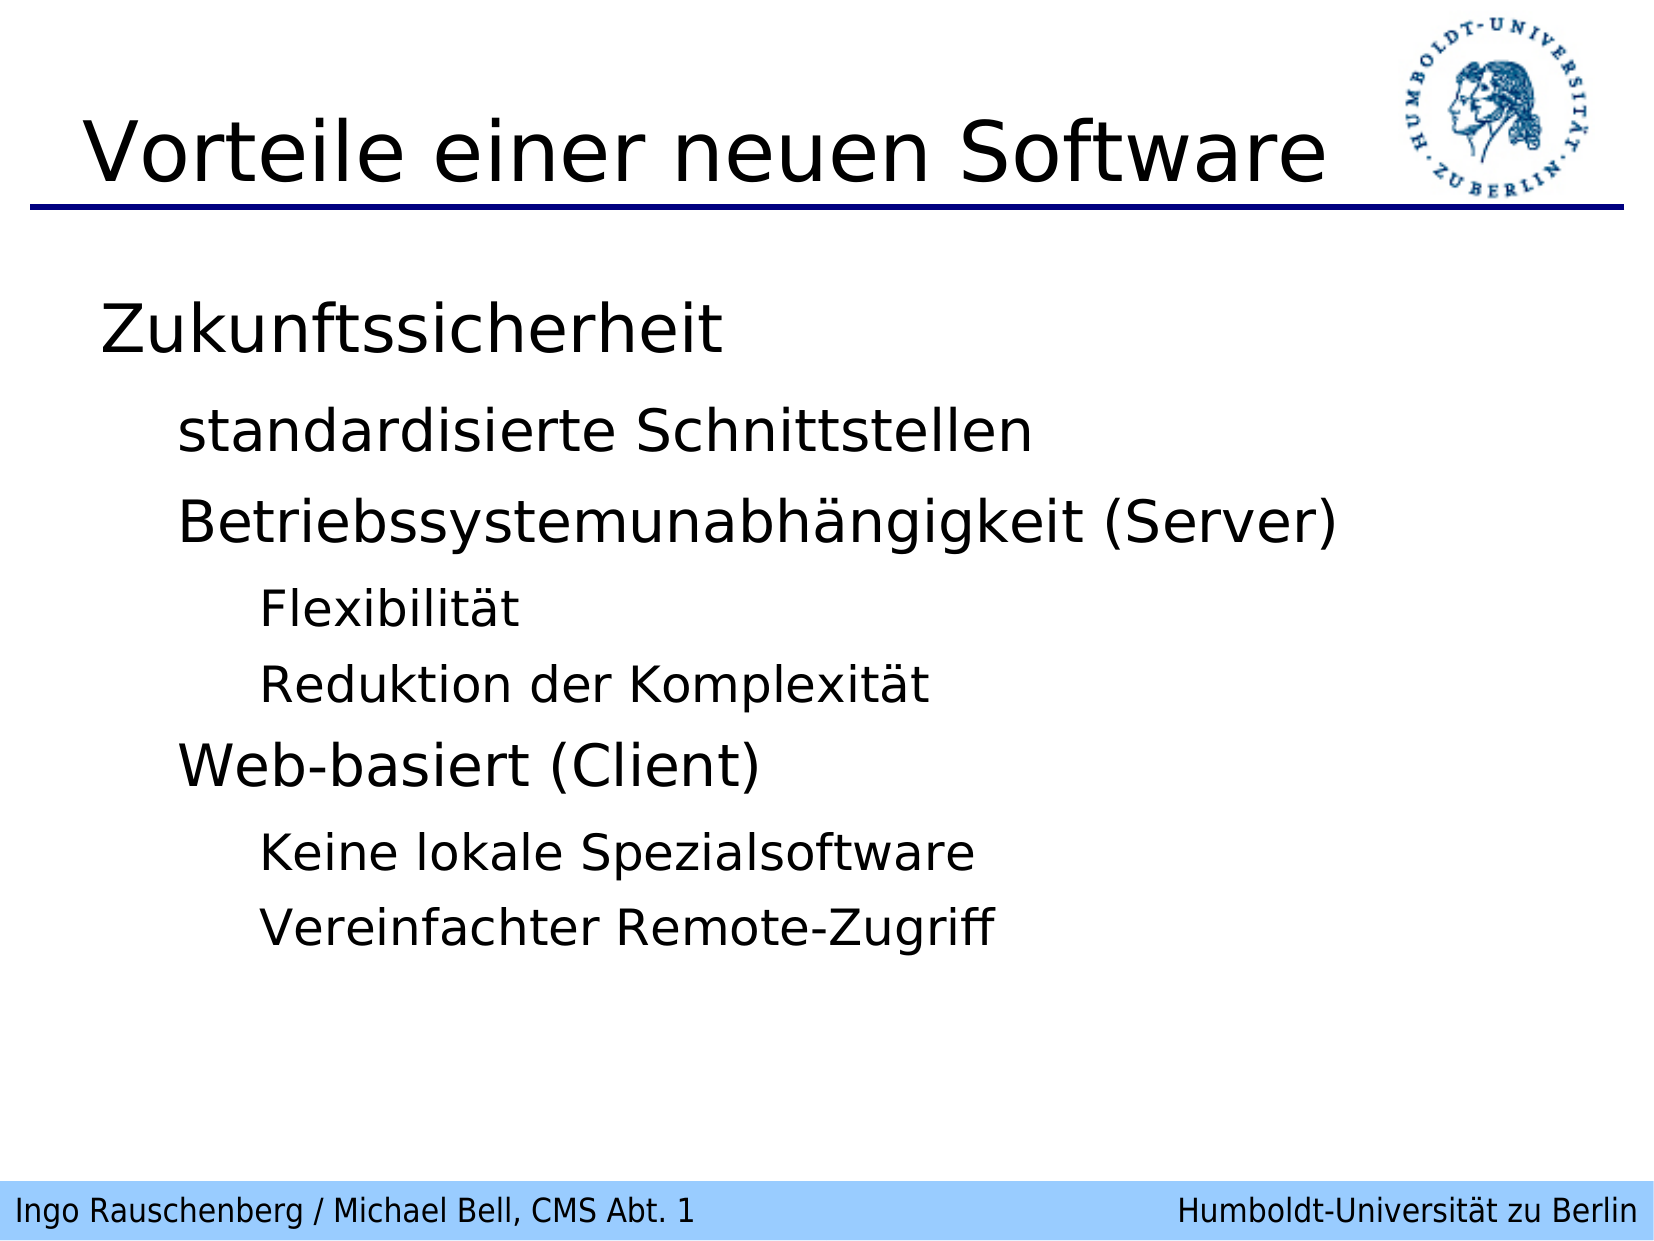

# Vorteile einer neuen Software
Zukunftssicherheit
standardisierte Schnittstellen
Betriebssystemunabhängigkeit (Server)
Flexibilität
Reduktion der Komplexität
Web-basiert (Client)
Keine lokale Spezialsoftware
Vereinfachter Remote-Zugriff
Ingo Rauschenberg / Michael Bell, CMS Abt. 1
Humboldt-Universität zu Berlin